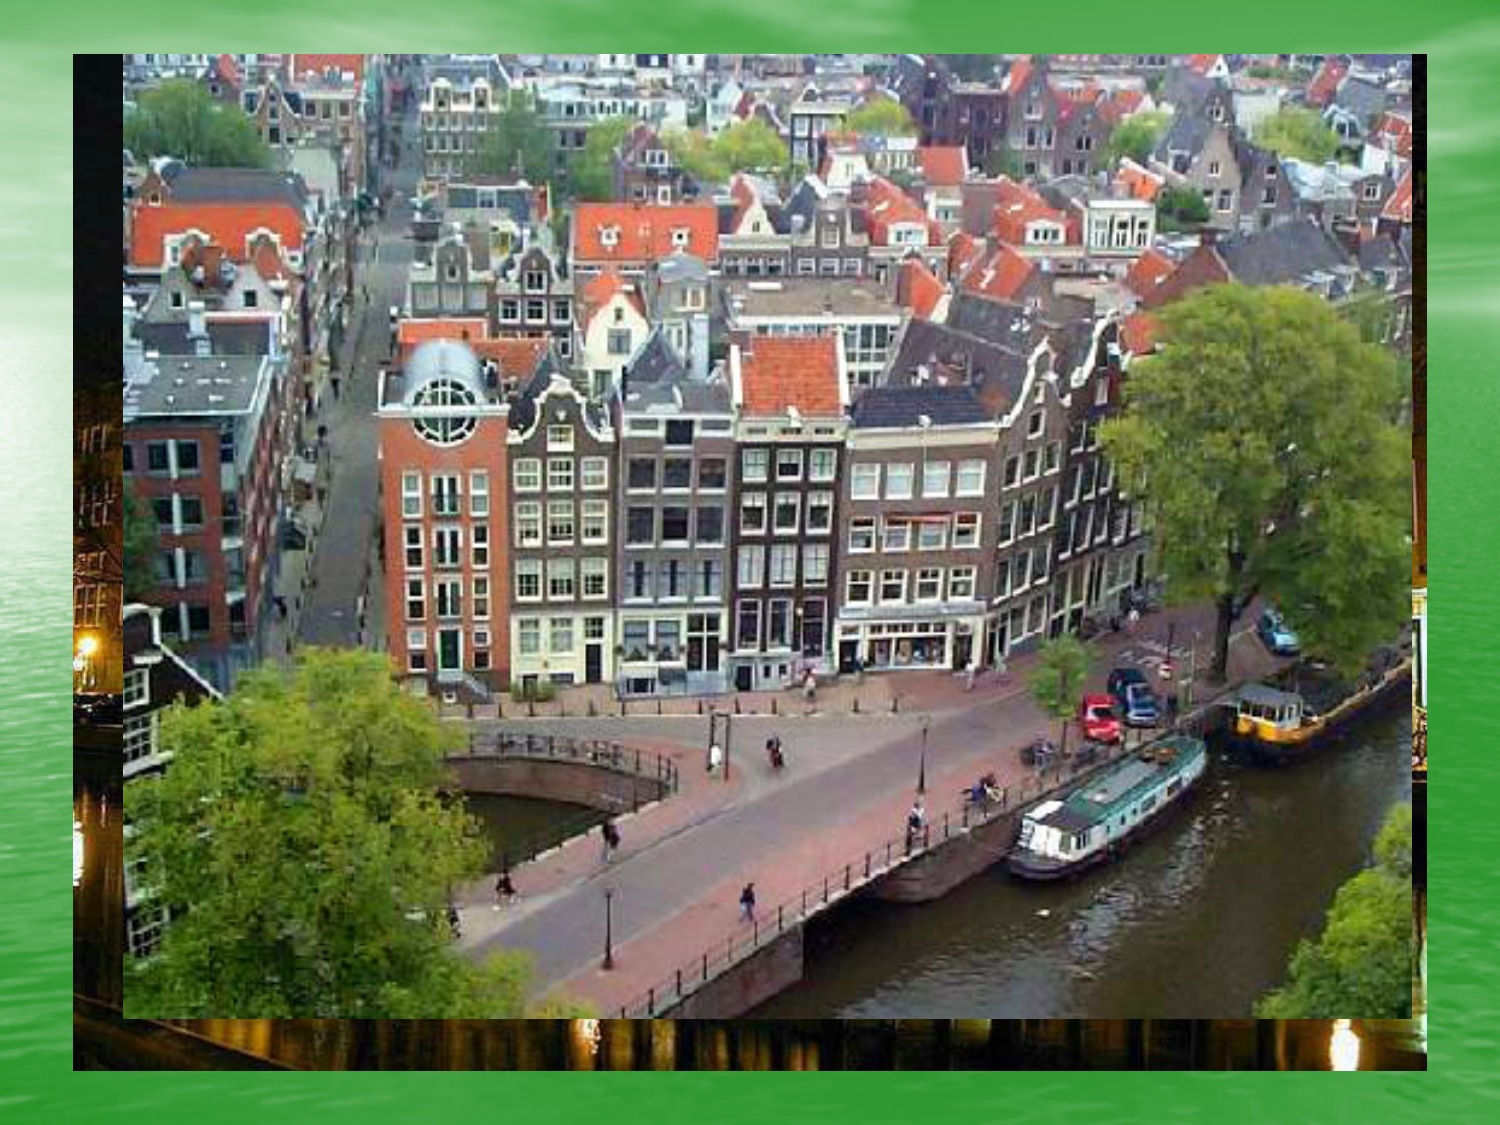

# Amsterdam
Na bregu Amstela
Zgrajeno na lesenih stebrih